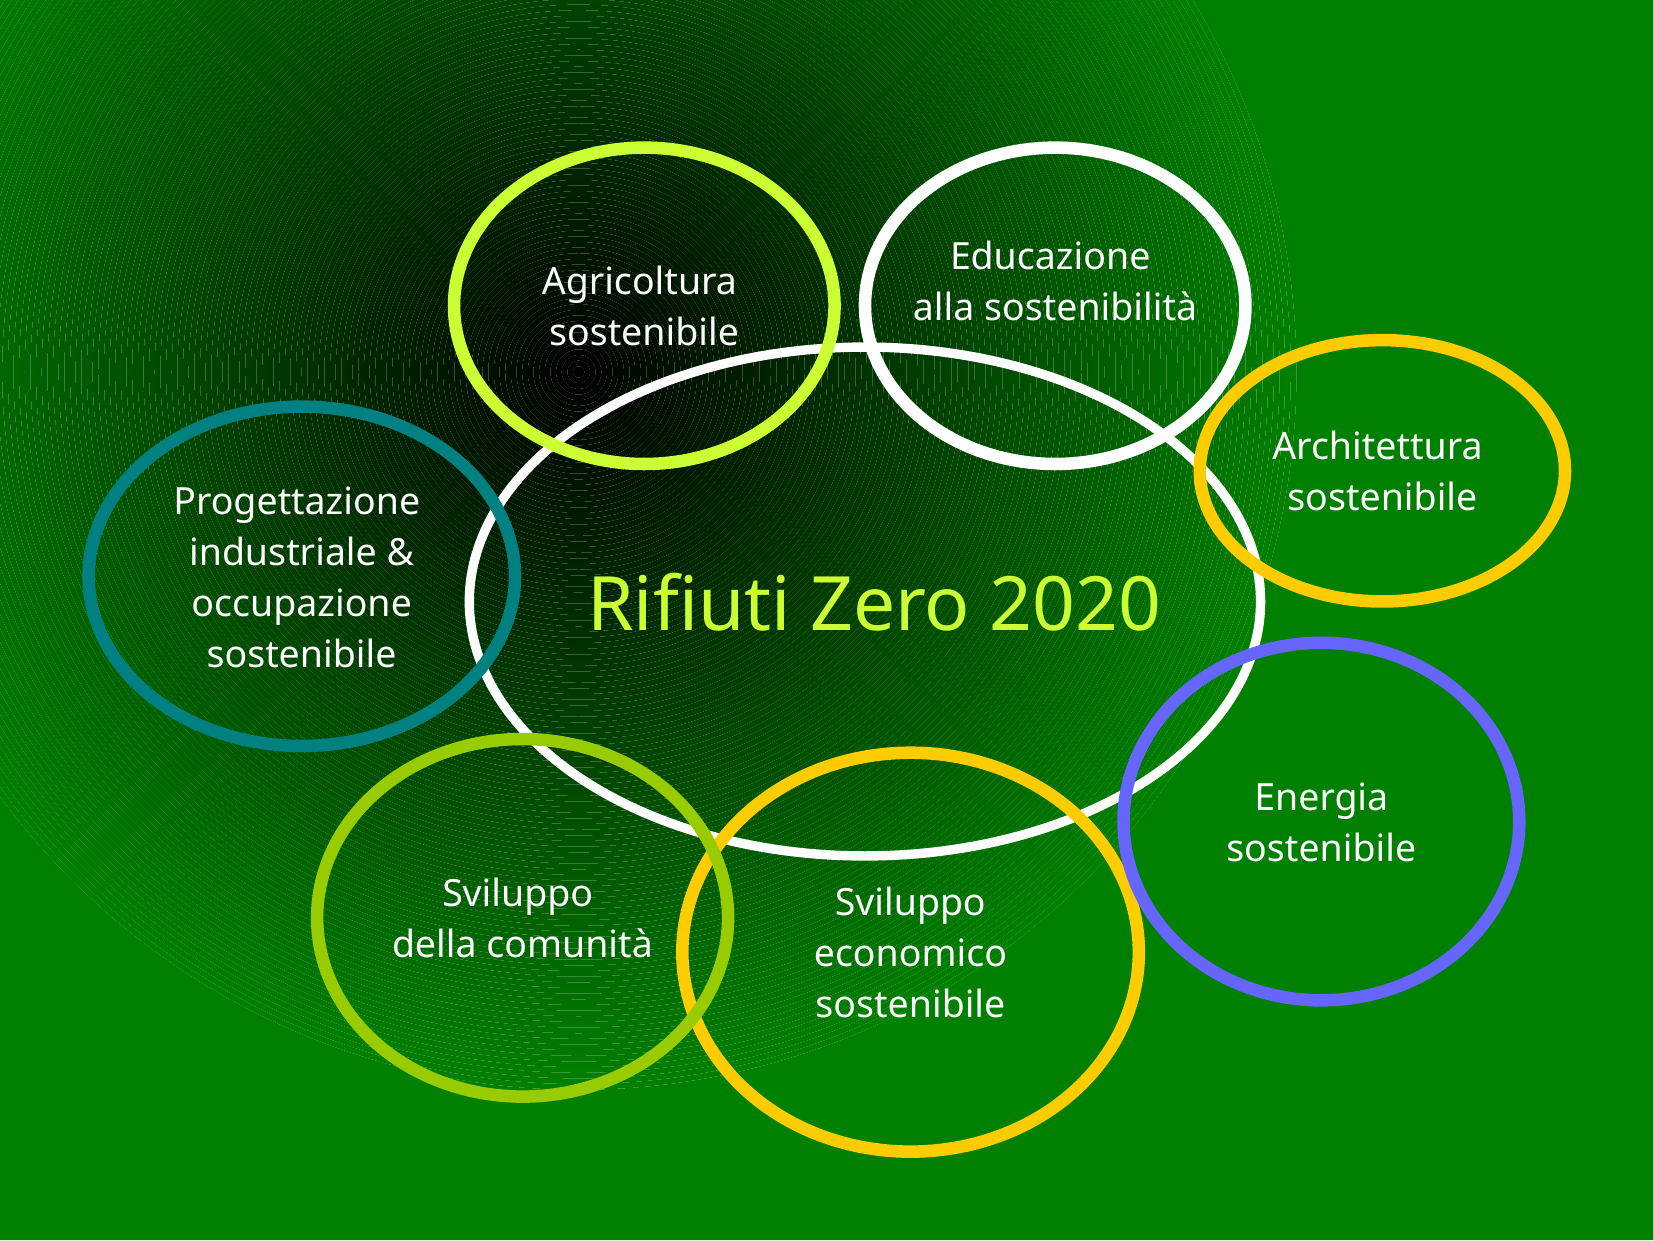

Agricoltura
sostenibile
Educazione
alla sostenibilità
Architettura
sostenibile
 Rifiuti Zero 2020
Progettazione
industriale &
occupazione
sostenibile
Energia
sostenibile
Sviluppo
della comunità
Sviluppo
economico
sostenibile